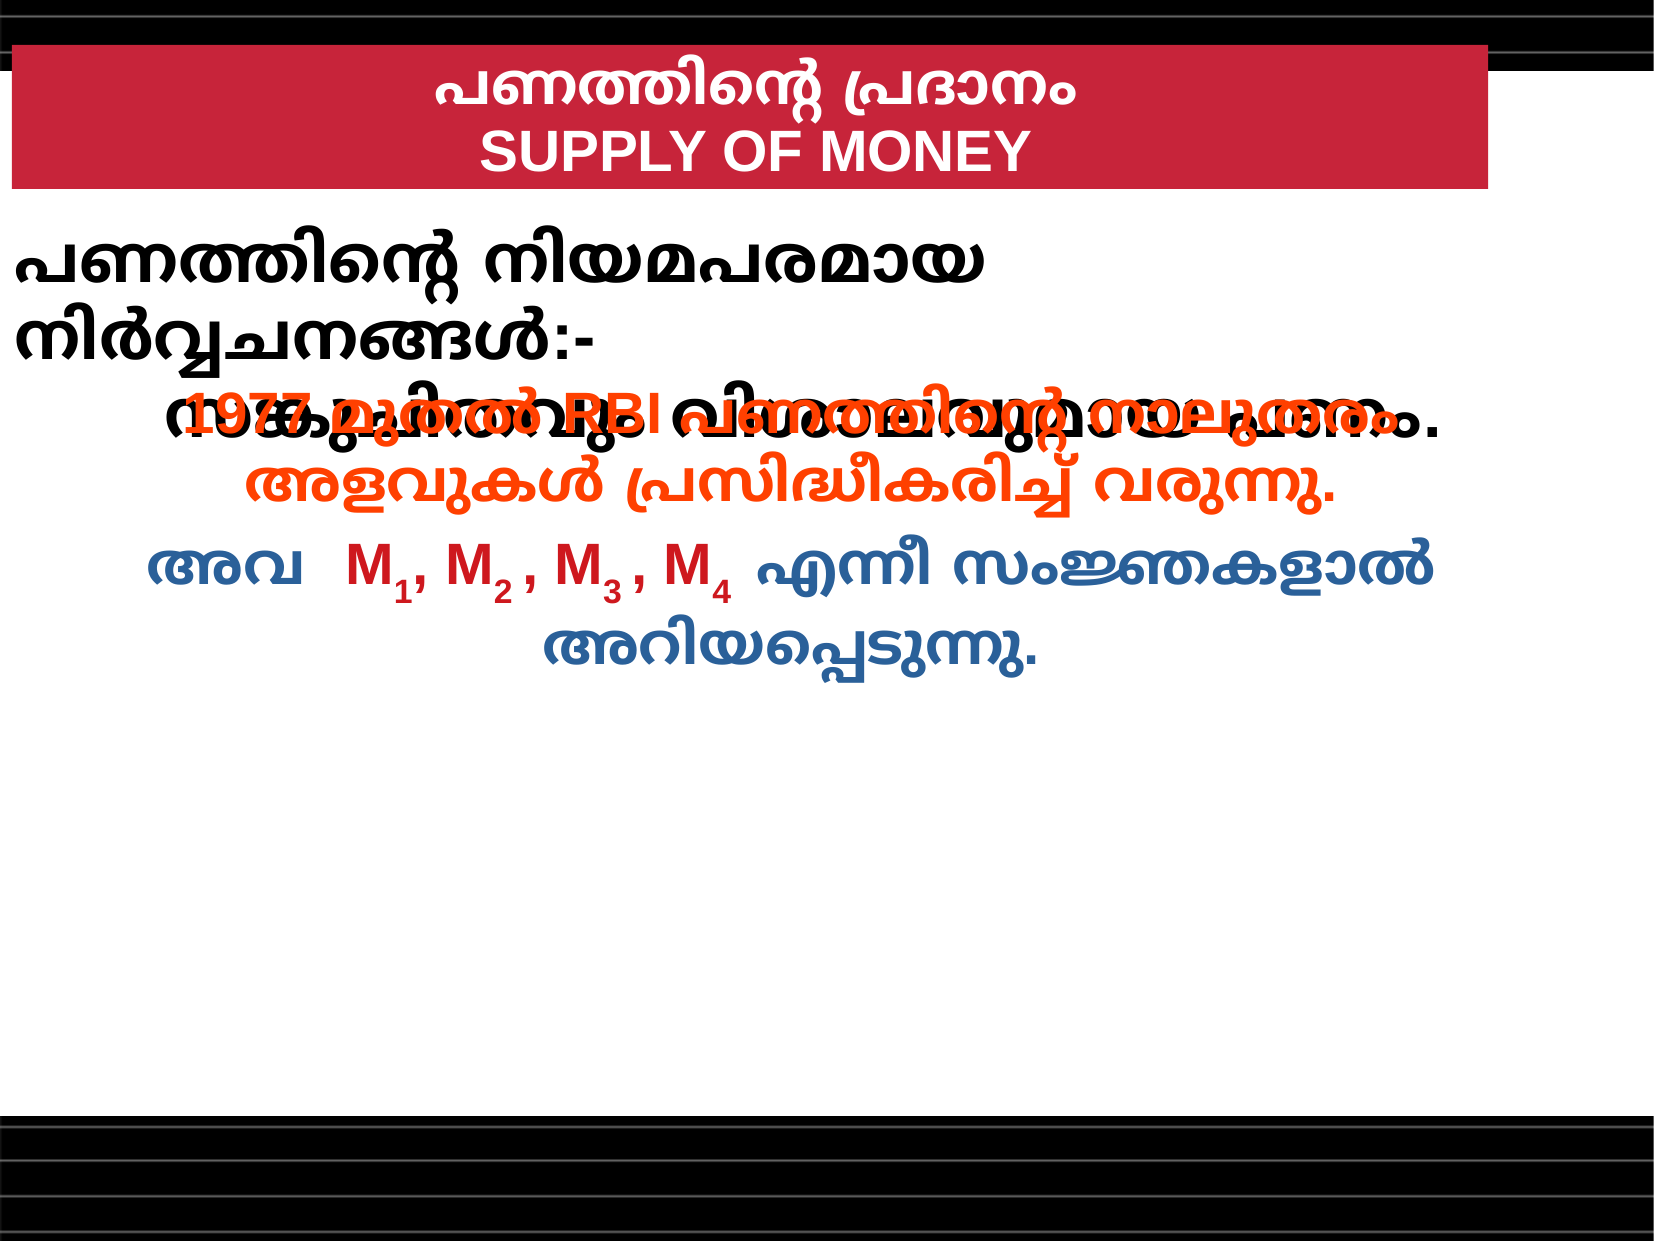

# പണത്തിന്റെ പ്രദാനം SUPPLY OF MONEY
പണത്തിന്റെ നിയമപരമായ നിർവ്വചനങ്ങൾ:-
സങ്കുചിതവും വിശാലവുമായ പണം.
1977 മുതൽ RBI പണത്തിന്റെ നാലുതരം അളവുകൾ പ്രസിദ്ധീകരിച്ച് വരുന്നു.
അവ M1, M2 , M3 , M4 എന്നീ സംജ്ഞകളാൽ അറിയപ്പെടുന്നു.